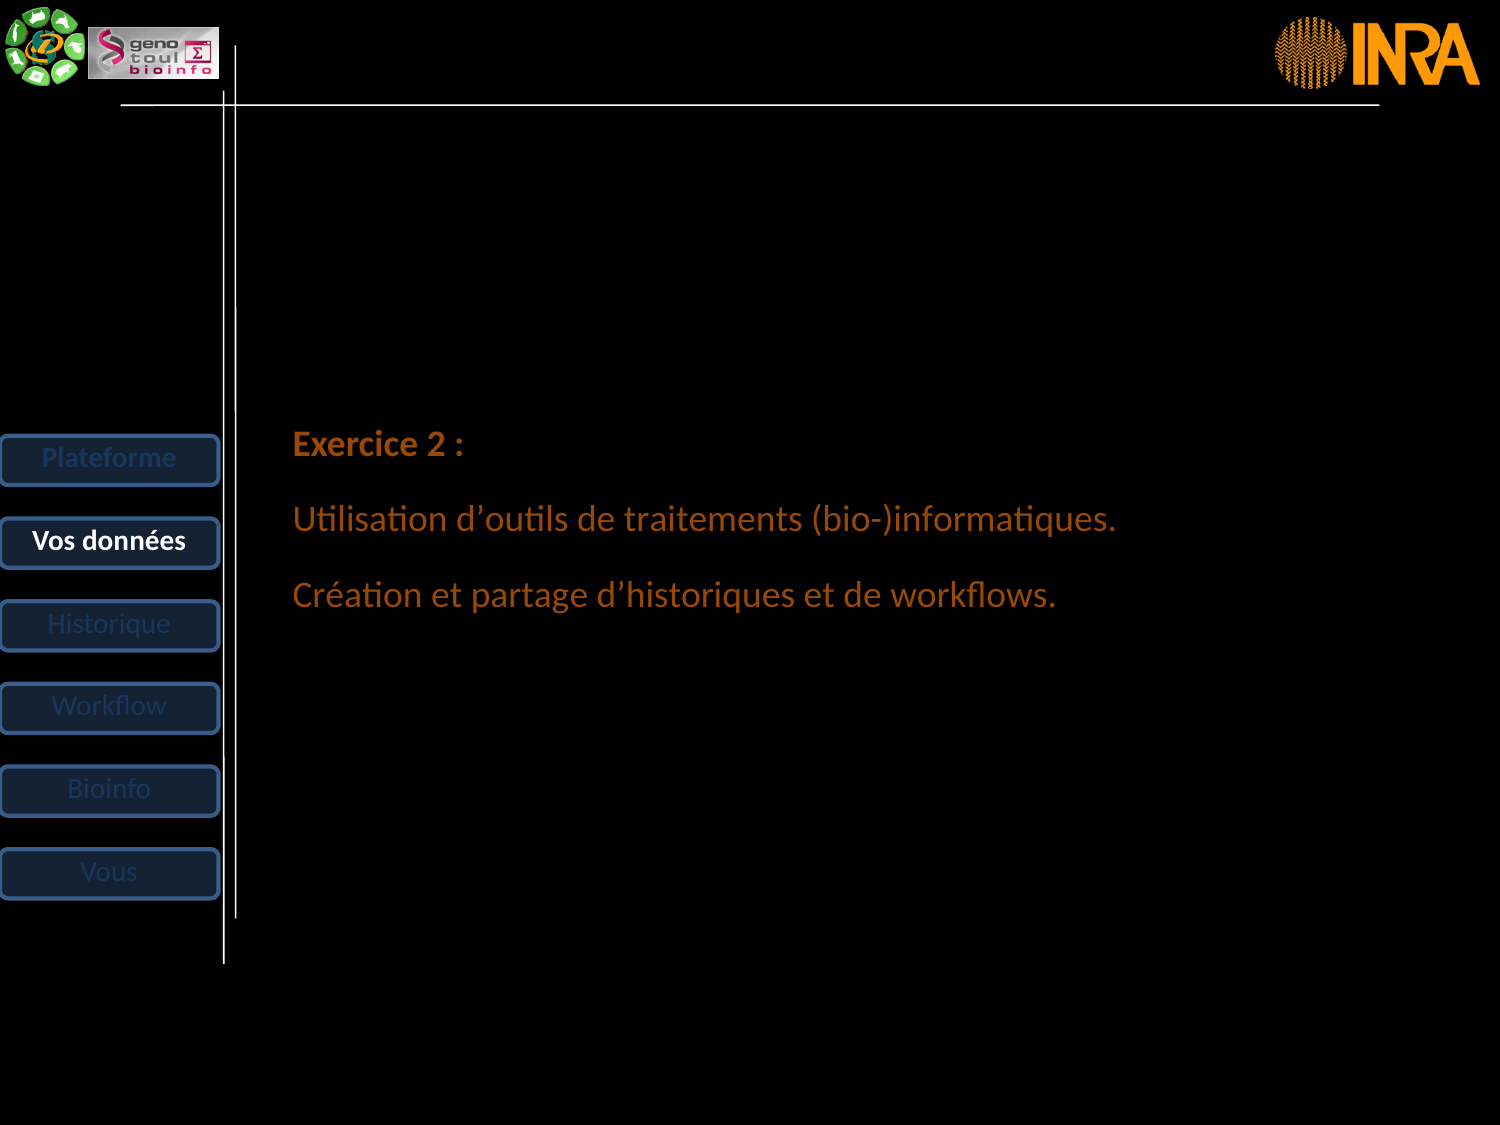

Exercice 2 :
Utilisation d’outils de traitements (bio-)informatiques.
Création et partage d’historiques et de workflows.
Plateforme
Vos données
Historique
Workflow
Bioinfo
Vous